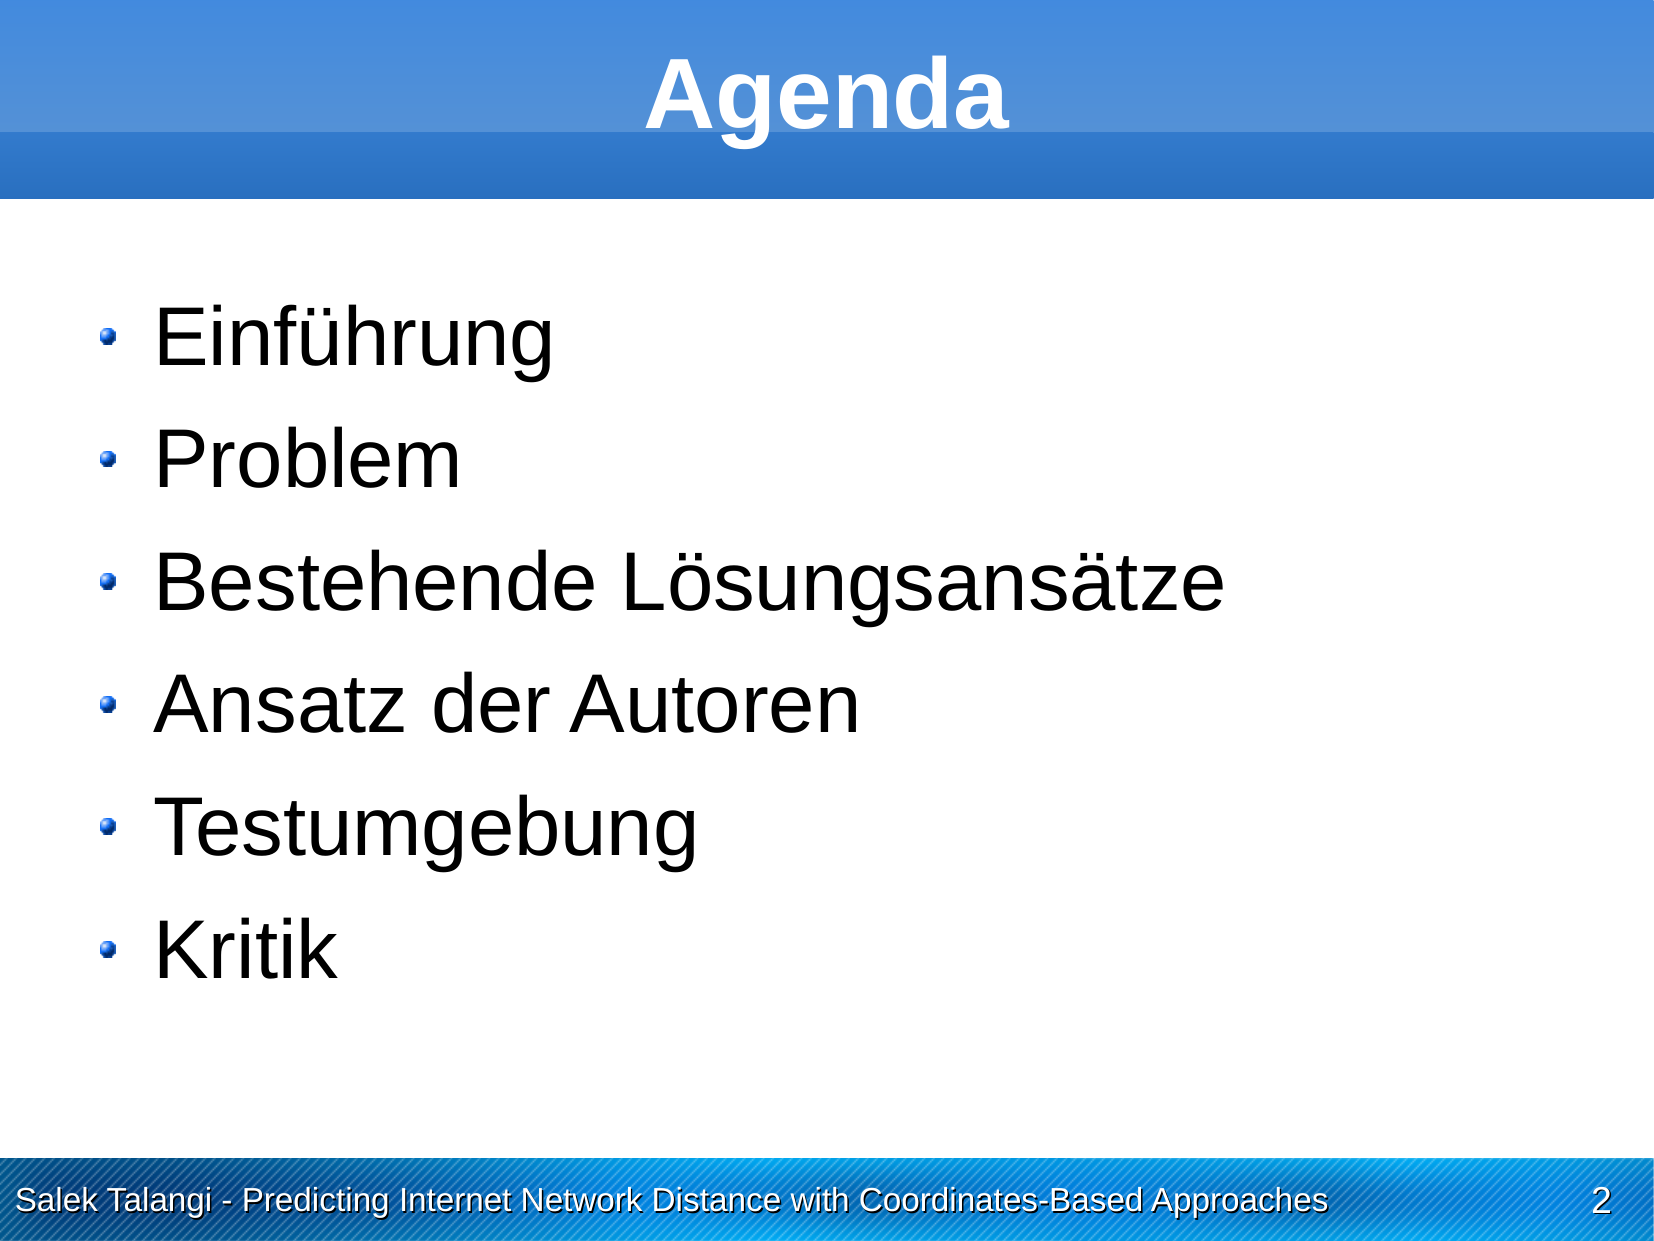

# Agenda
Einführung
Problem
Bestehende Lösungsansätze
Ansatz der Autoren
Testumgebung
Kritik